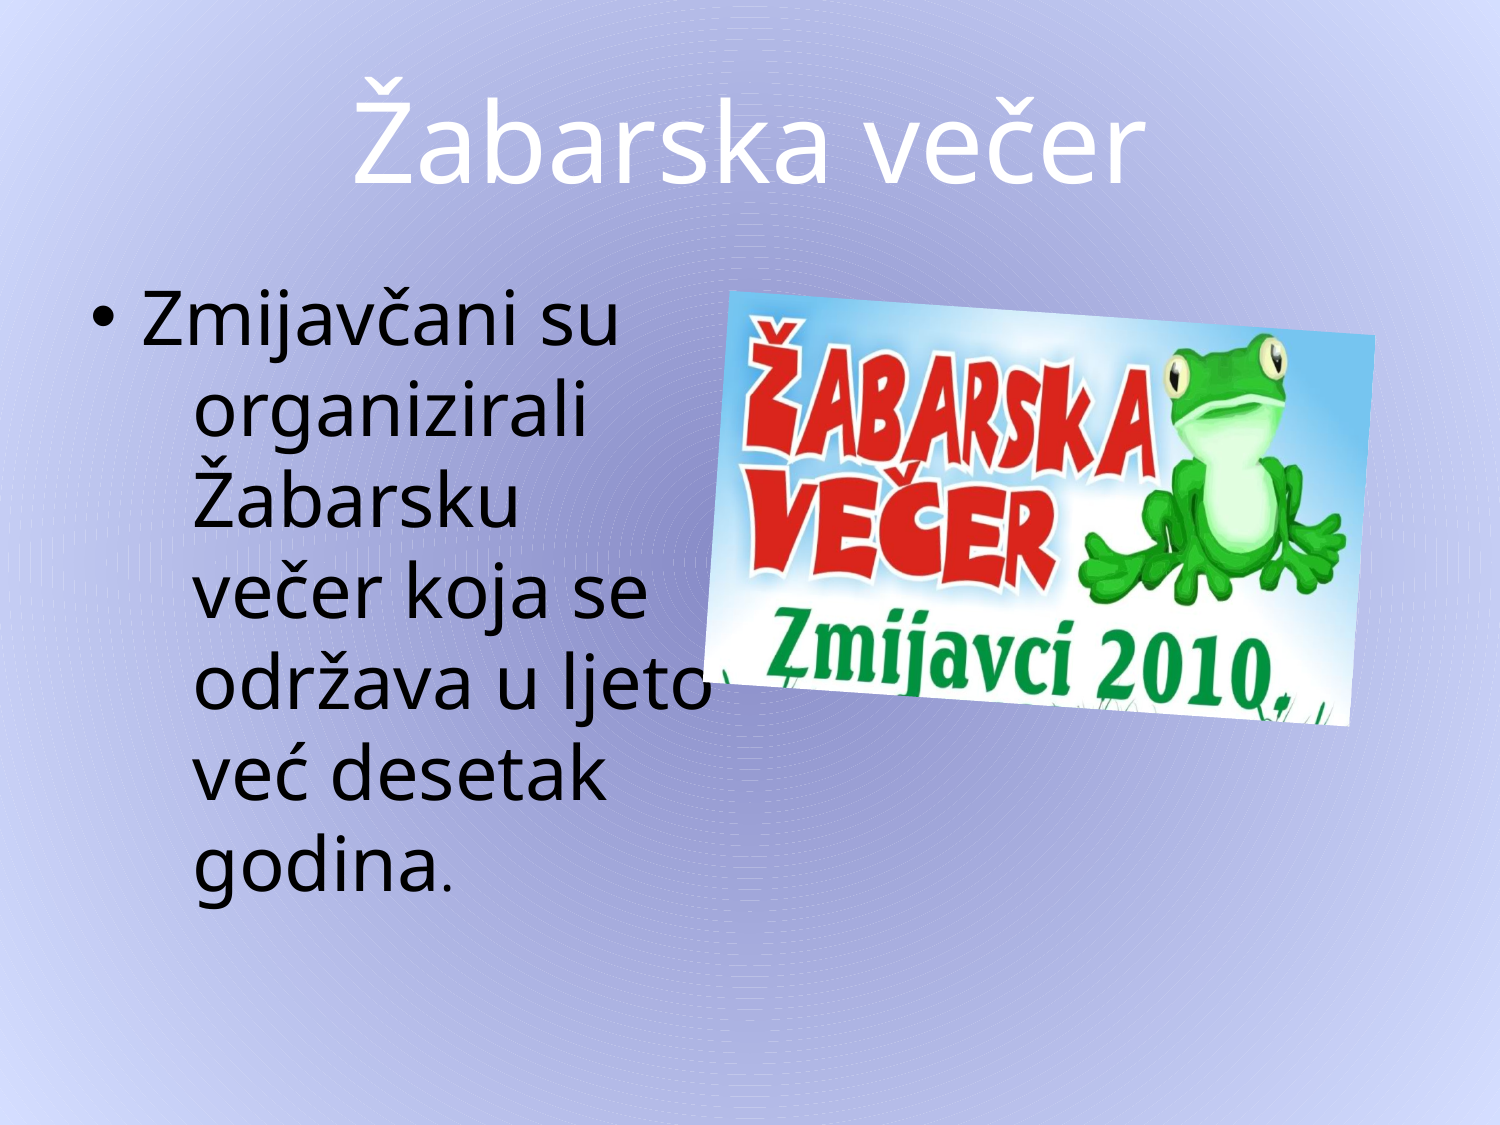

# Žabarska večer
Zmijavčani su organizirali Žabarsku večer koja se održava u ljeto već desetak godina.